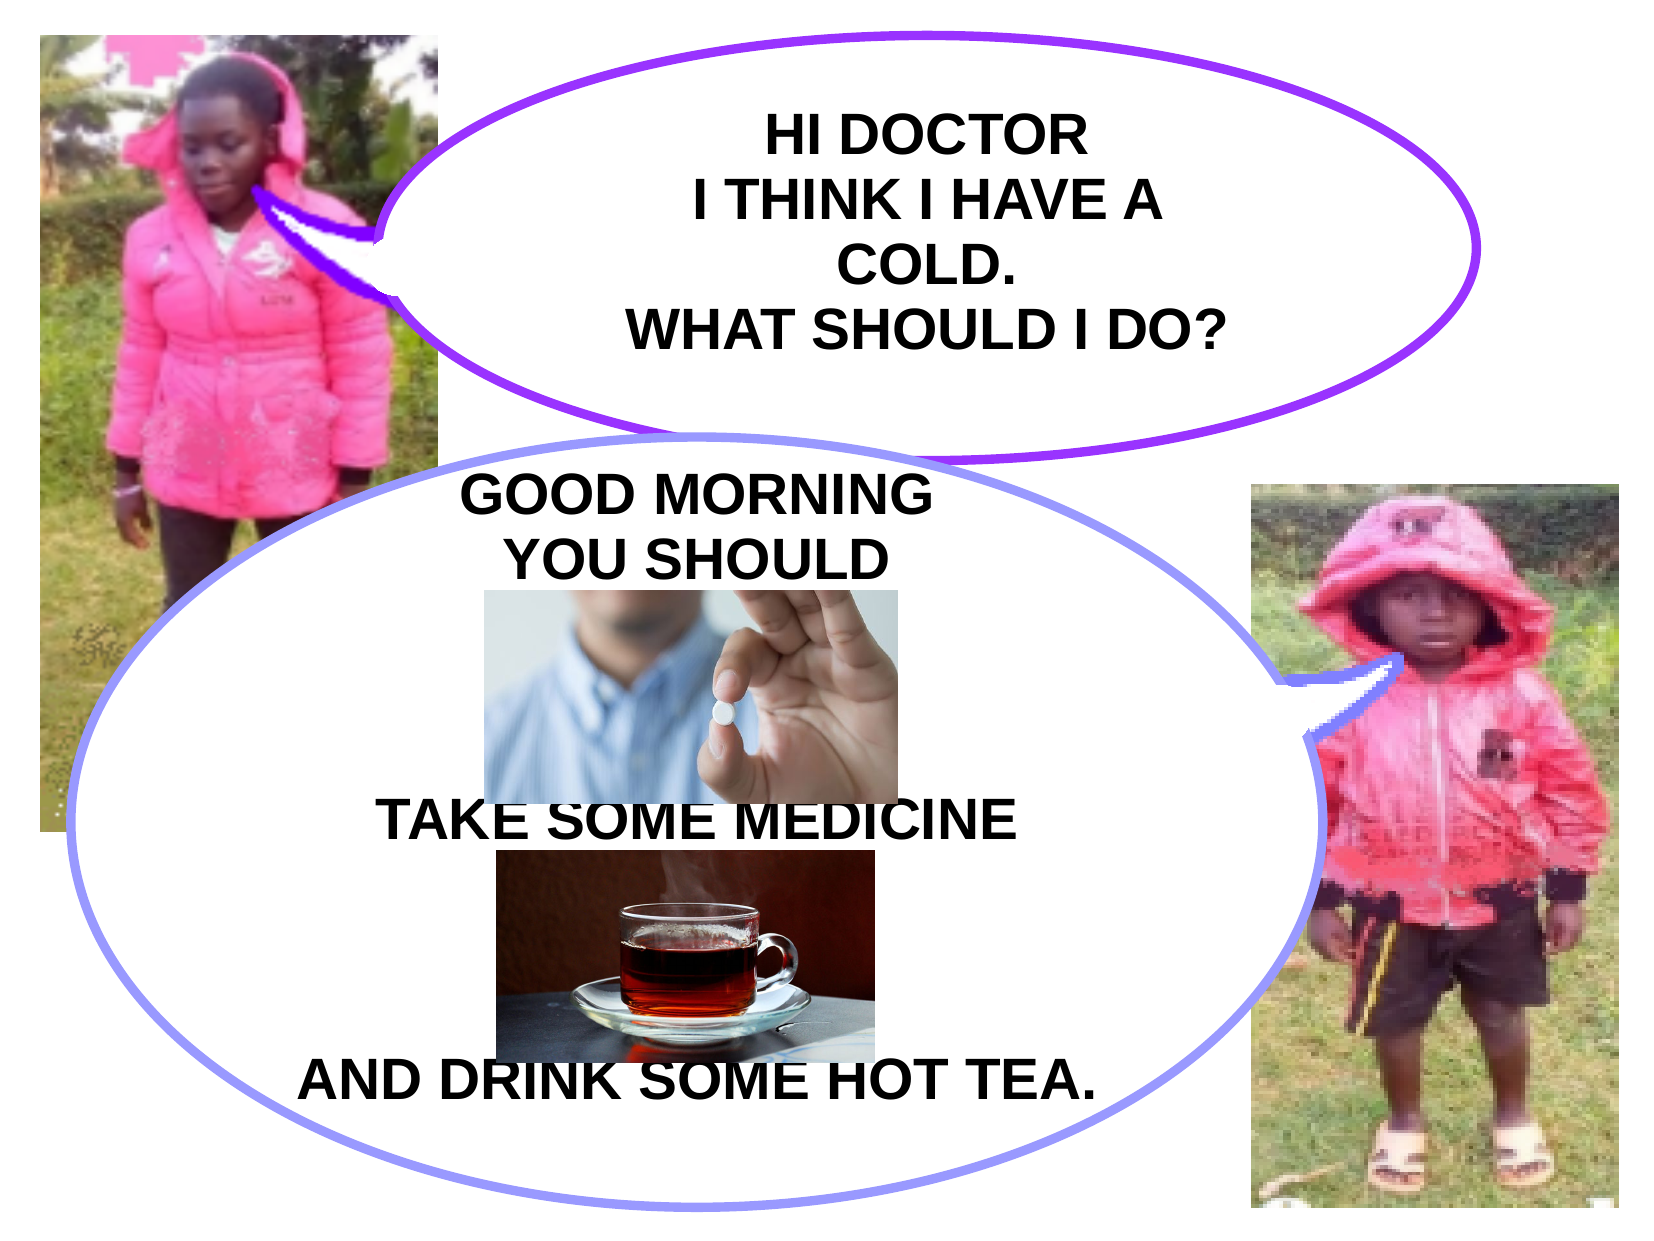

#
HI DOCTOR
I THINK I HAVE A COLD.
WHAT SHOULD I DO?
GOOD MORNING
YOU SHOULD
TAKE SOME MEDICINE
AND DRINK SOME HOT TEA.